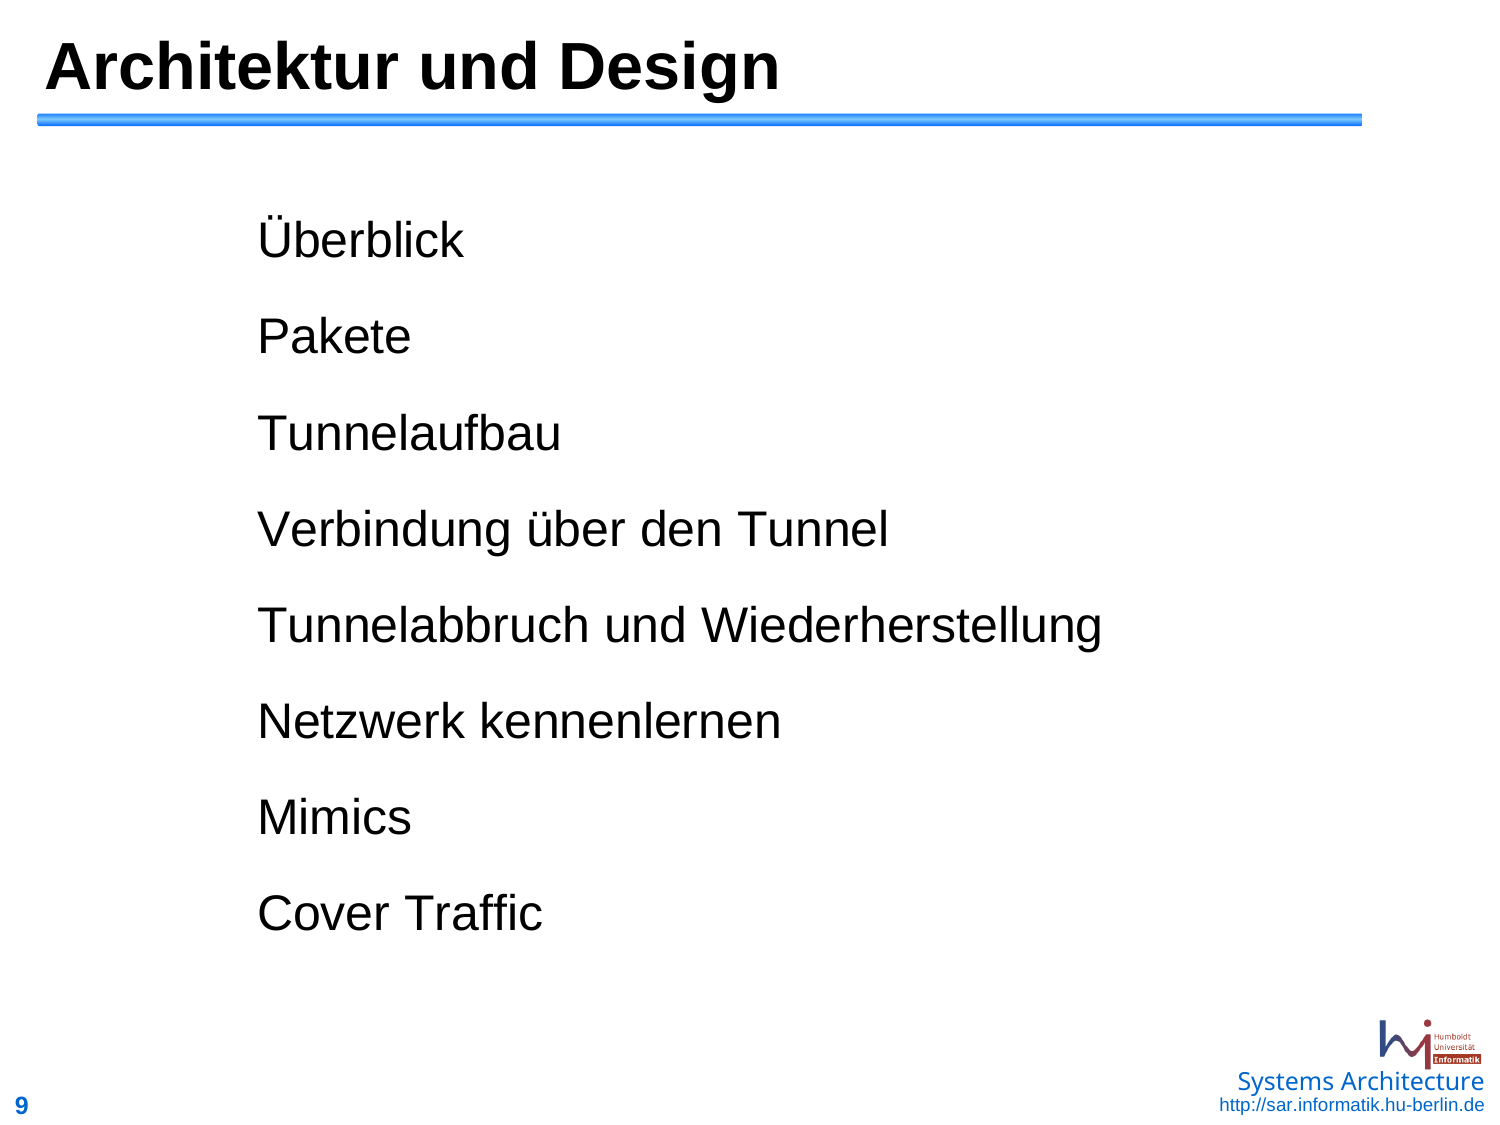

# Architektur und Design
Überblick
Pakete
Tunnelaufbau
Verbindung über den Tunnel
Tunnelabbruch und Wiederherstellung
Netzwerk kennenlernen
Mimics
Cover Traffic